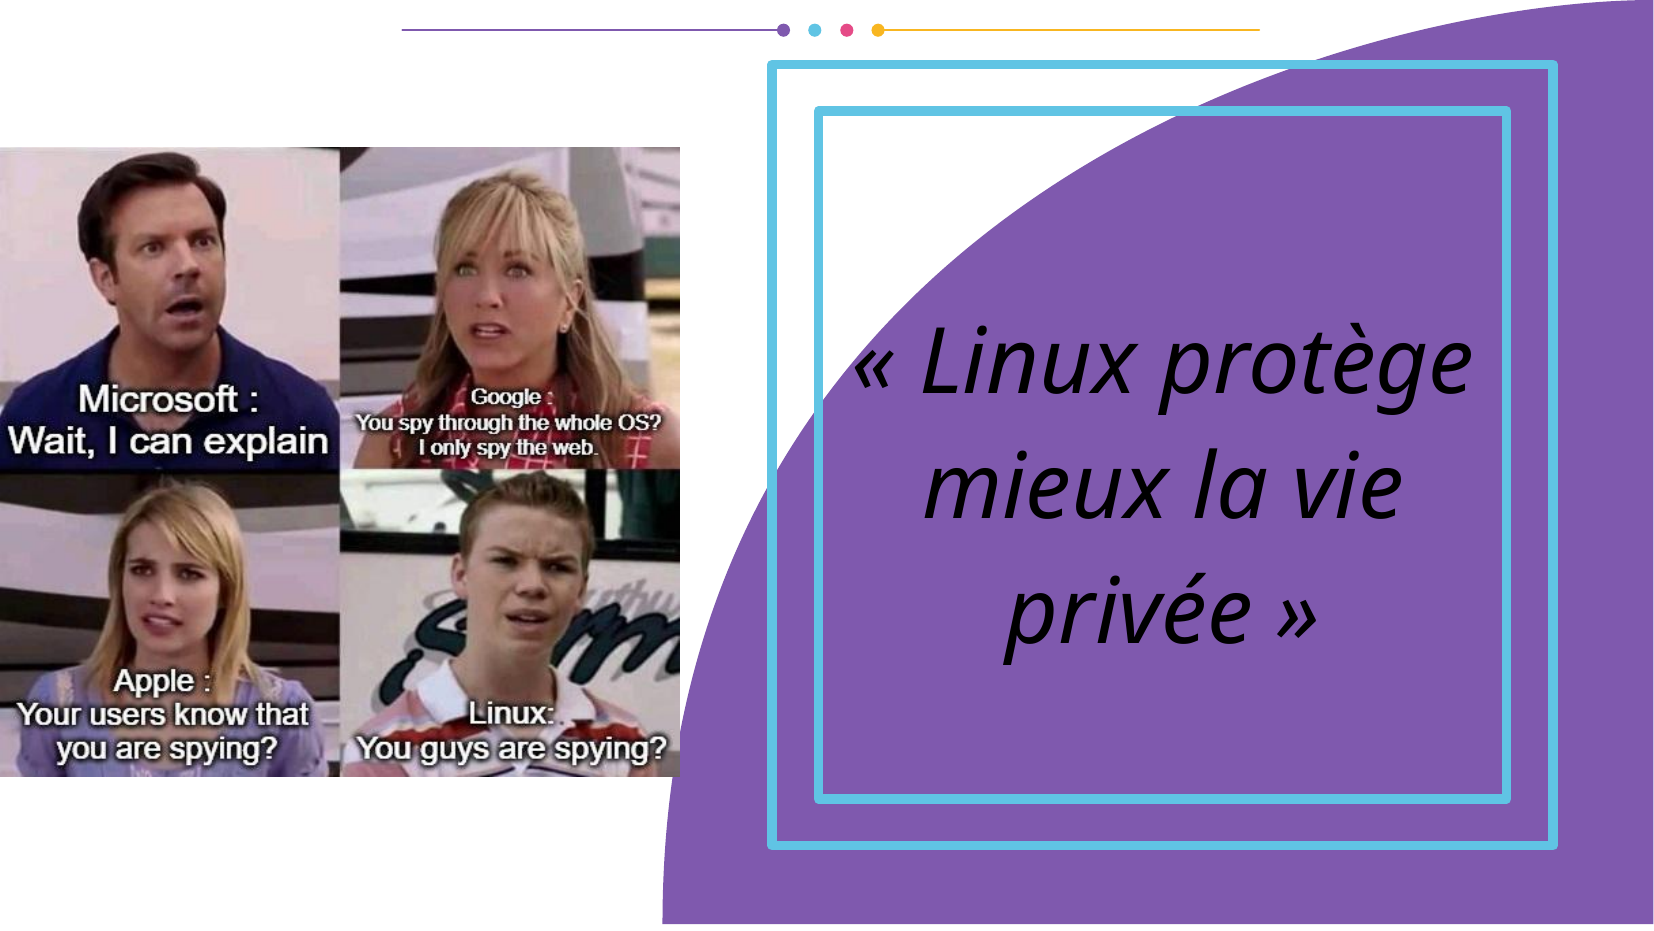

# « Linux protège mieux la vie privée »